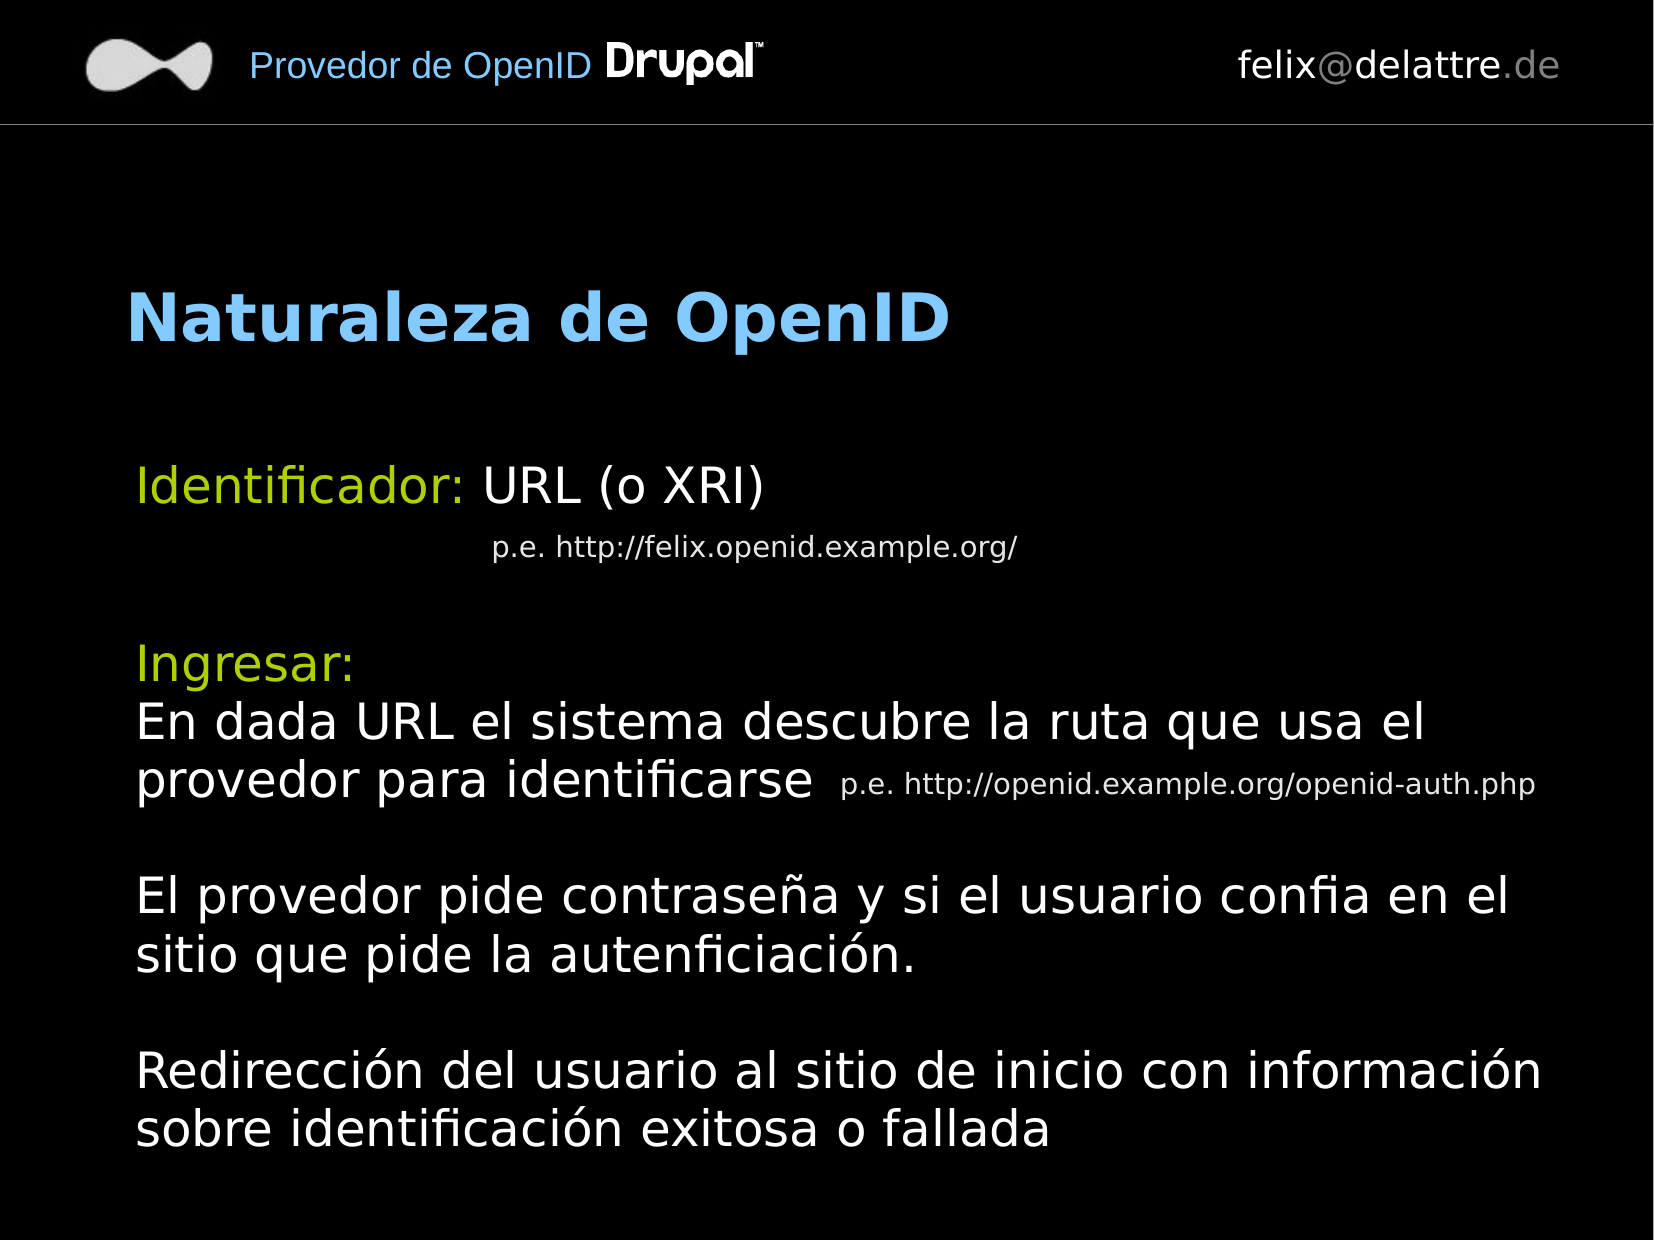

Naturaleza de OpenID
Identificador: URL (o XRI)
p.e. http://felix.openid.example.org/
Ingresar:
En dada URL el sistema descubre la ruta que usa el provedor para identificarse
El provedor pide contraseña y si el usuario confia en el sitio que pide la autenficiación.
Redirección del usuario al sitio de inicio con información sobre identificación exitosa o fallada
p.e. http://openid.example.org/openid-auth.php